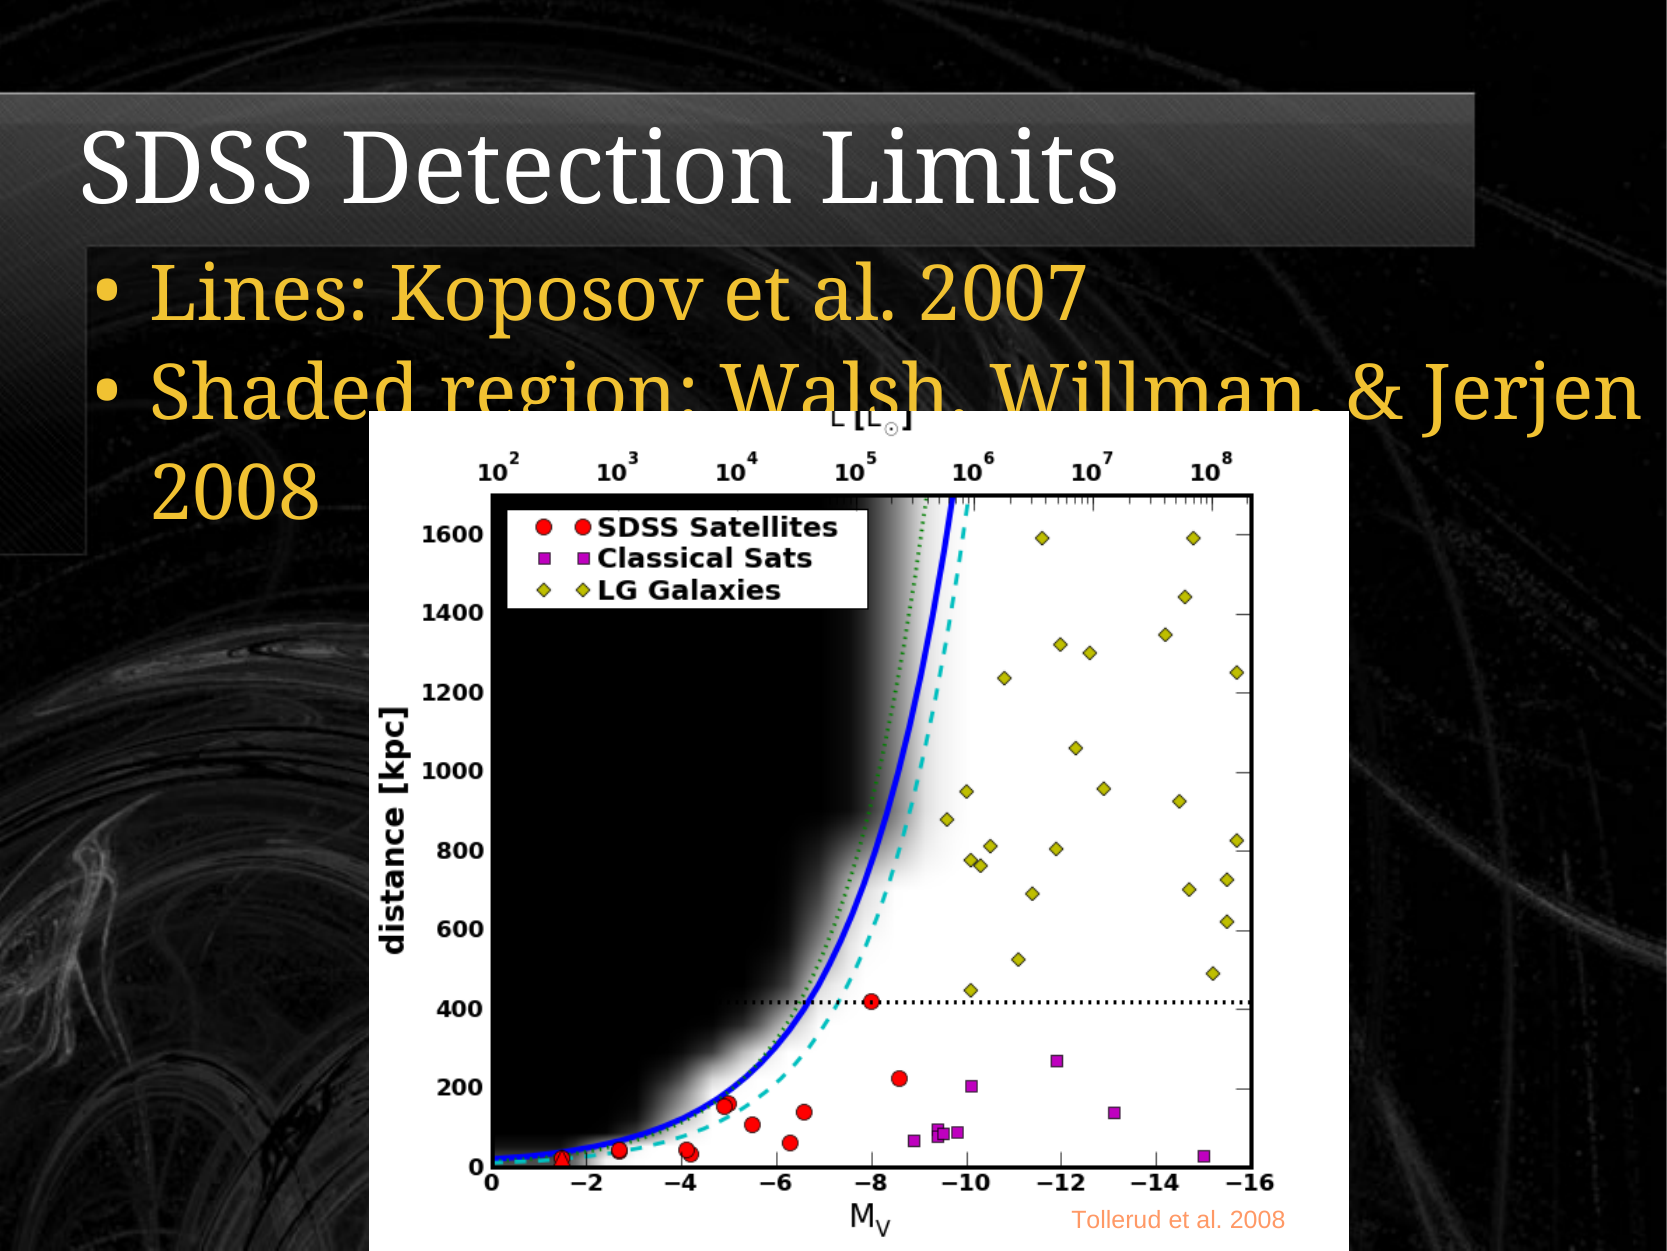

# SDSS Detection Limits
Lines: Koposov et al. 2007
Shaded region: Walsh, Willman, & Jerjen 2008
Tollerud et al. 2008